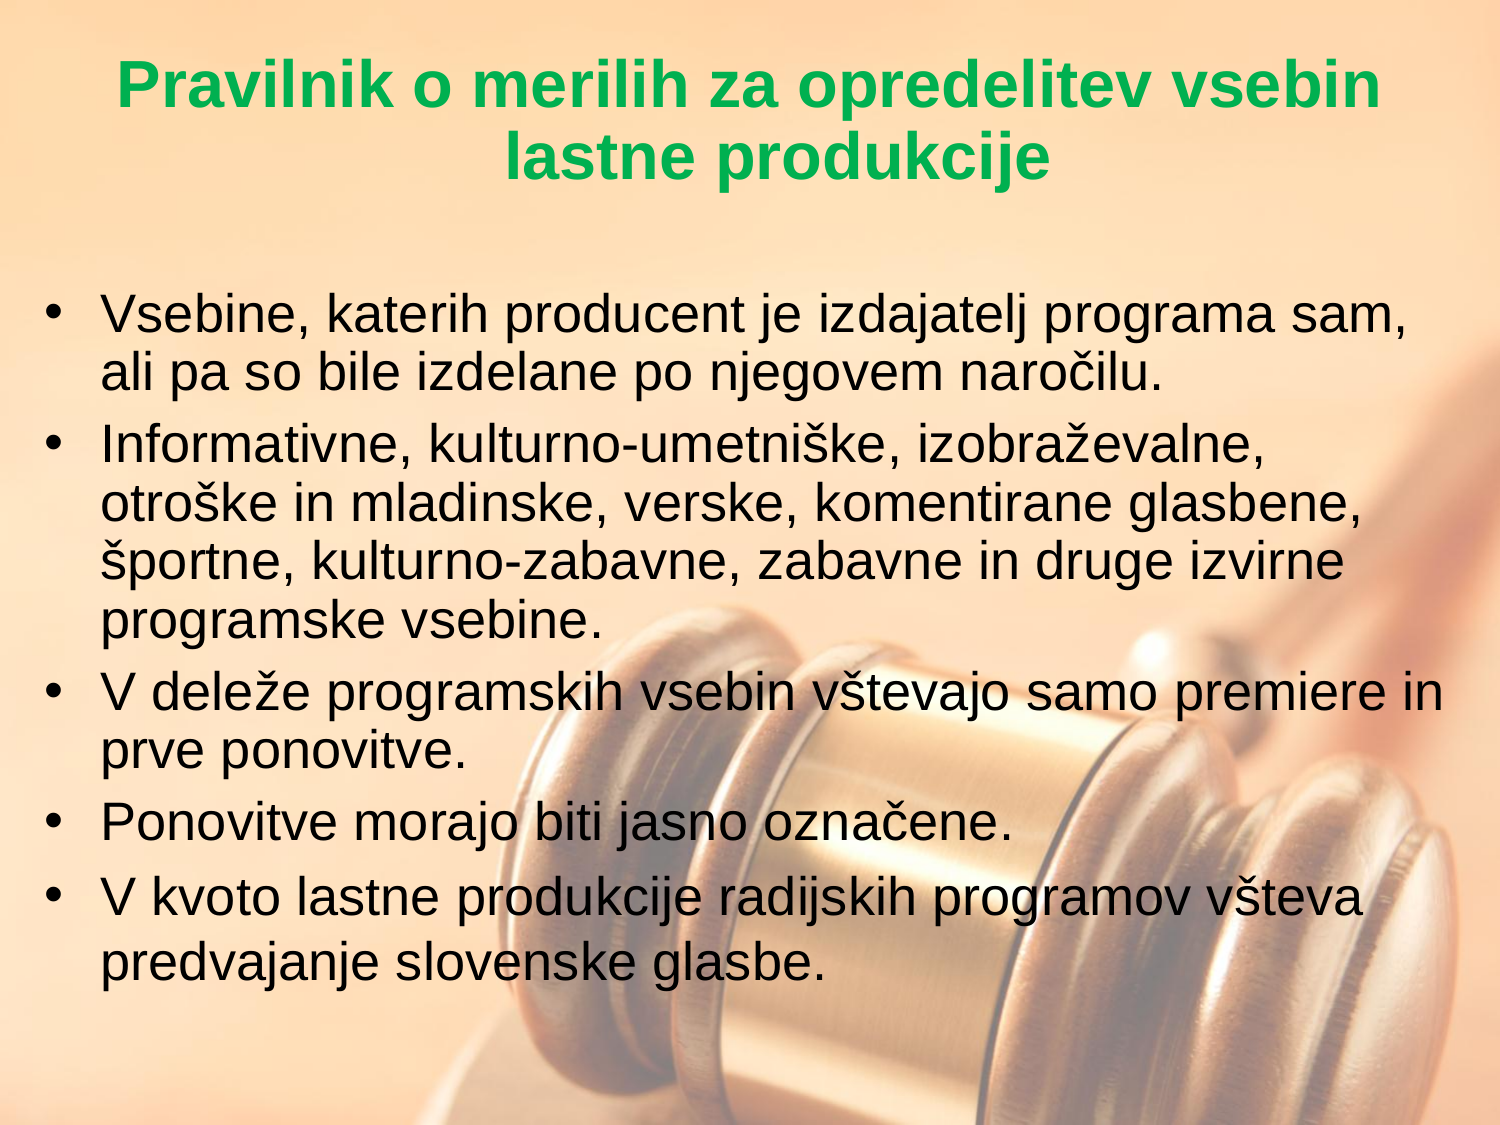

# Pravilnik o merilih za opredelitev vsebin lastne produkcije
Vsebine, katerih producent je izdajatelj programa sam, ali pa so bile izdelane po njegovem naročilu.
Informativne, kulturno-umetniške, izobraževalne, otroške in mladinske, verske, komentirane glasbene, športne, kulturno-zabavne, zabavne in druge izvirne programske vsebine.
V deleže programskih vsebin vštevajo samo premiere in prve ponovitve.
Ponovitve morajo biti jasno označene.
V kvoto lastne produkcije radijskih programov všteva predvajanje slovenske glasbe.